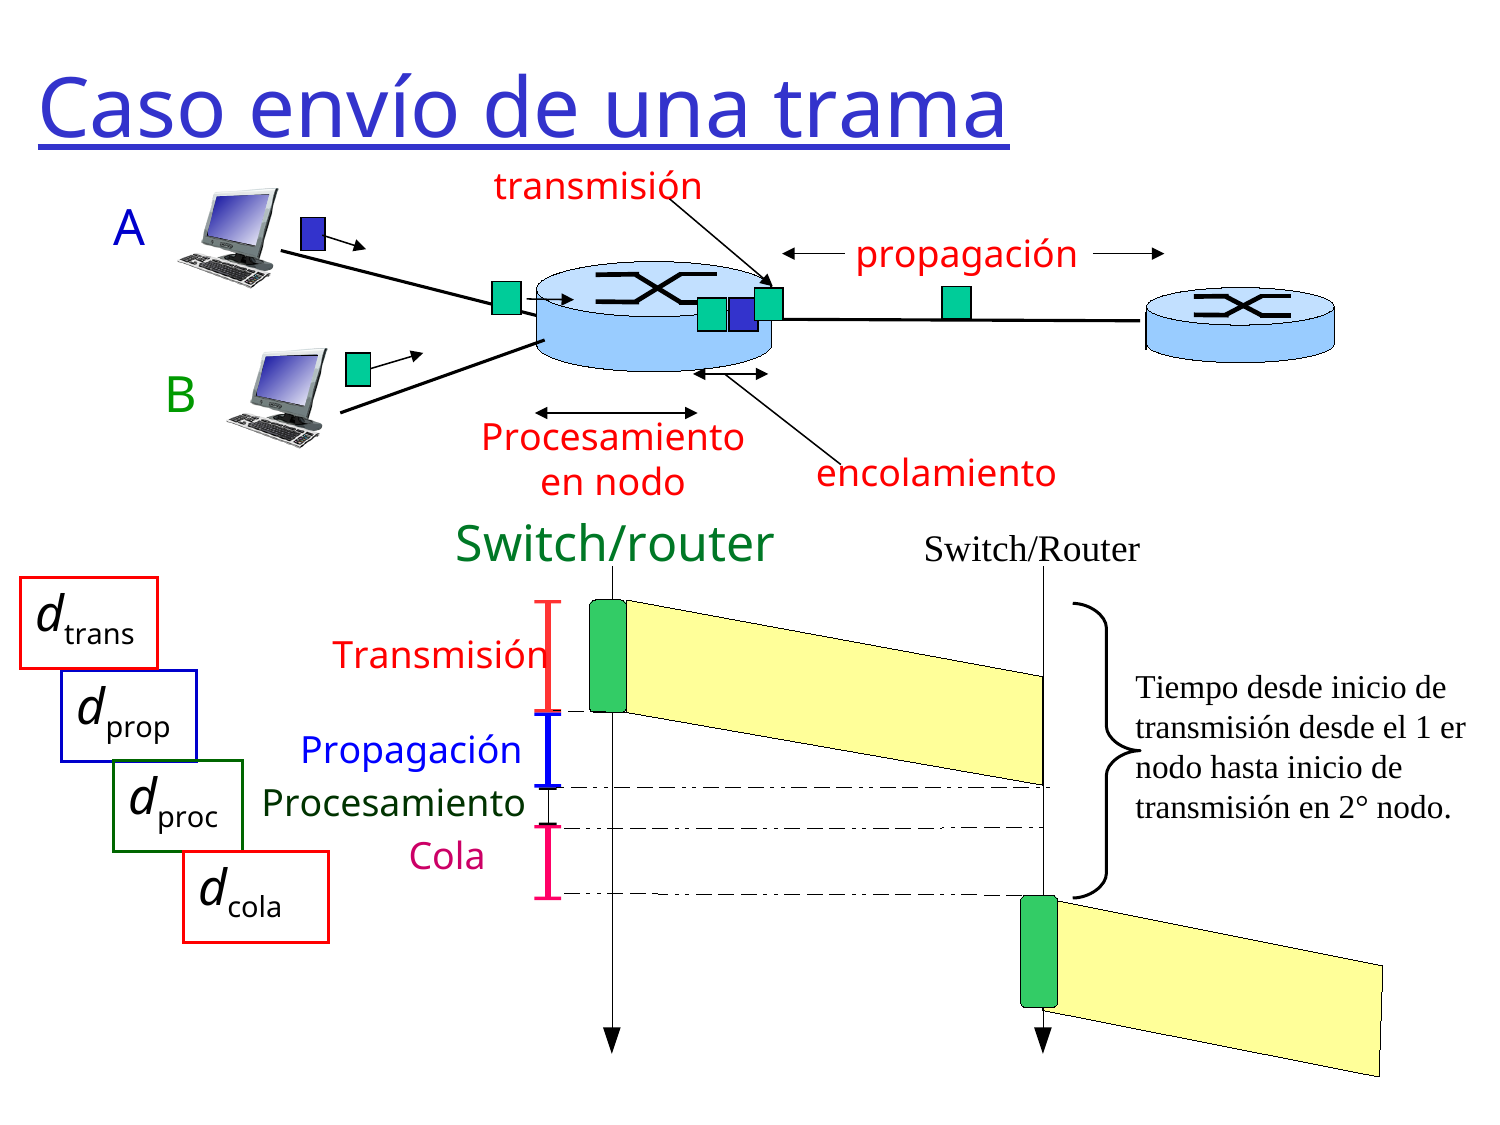

# Caso envío de una trama
transmisión
A
propagación
B
Procesamiento
en nodo
encolamiento
Switch/router
Switch/Router
dtrans
Transmisión
Tiempo desde inicio de
transmisión desde el 1 er nodo hasta inicio de transmisión en 2° nodo.
dprop
Propagación
dproc
Procesamiento
Cola
dcola